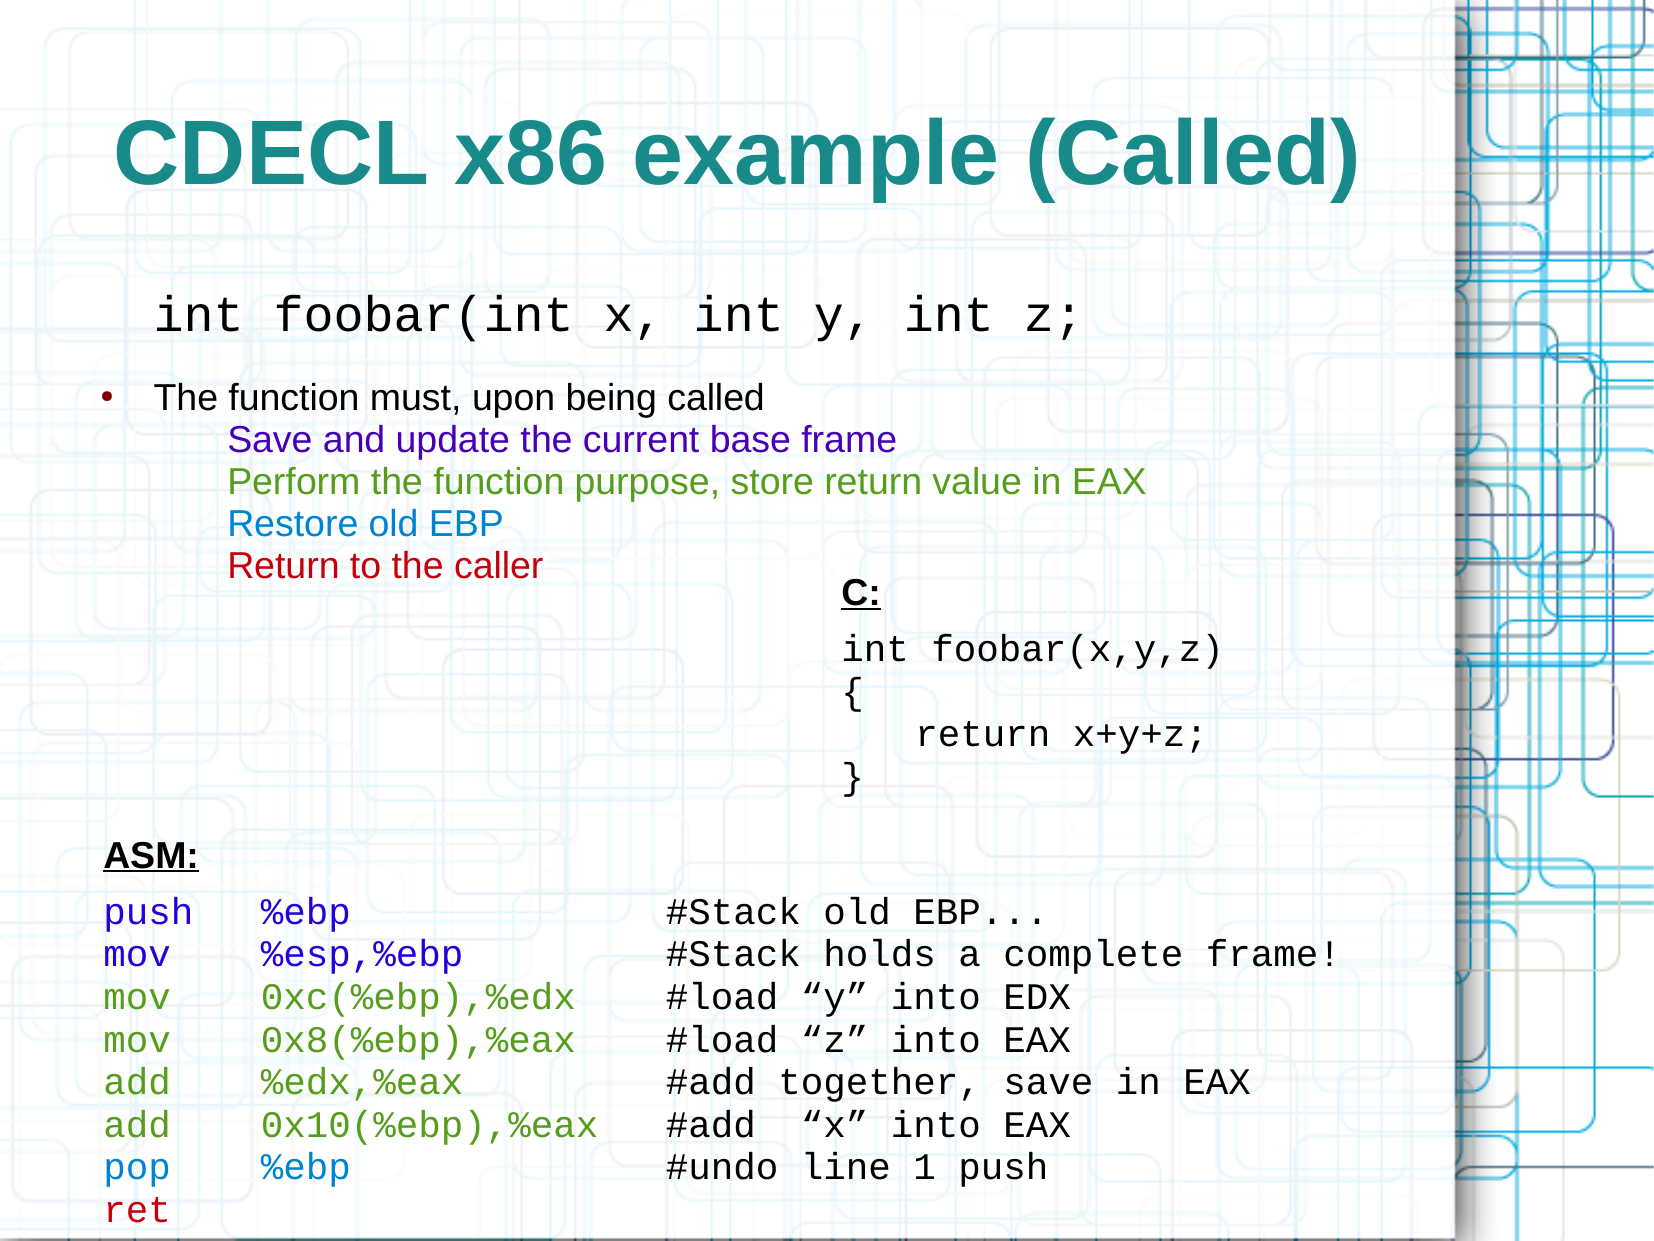

# CDECL x86 example (Called)
int foobar(int x, int y, int z;
The function must, upon being called
	Save and update the current base frame
	Perform the function purpose, store return value in EAX
	Restore old EBP
	Return to the caller
C:
int foobar(x,y,z)
{
	return x+y+z;
}
ASM:
push %ebp #Stack old EBP...
mov %esp,%ebp #Stack holds a complete frame!
mov 0xc(%ebp),%edx #load “y” into EDX
mov 0x8(%ebp),%eax #load “z” into EAX
add %edx,%eax #add together, save in EAX
add 0x10(%ebp),%eax #add “x” into EAX
pop %ebp #undo line 1 push
ret